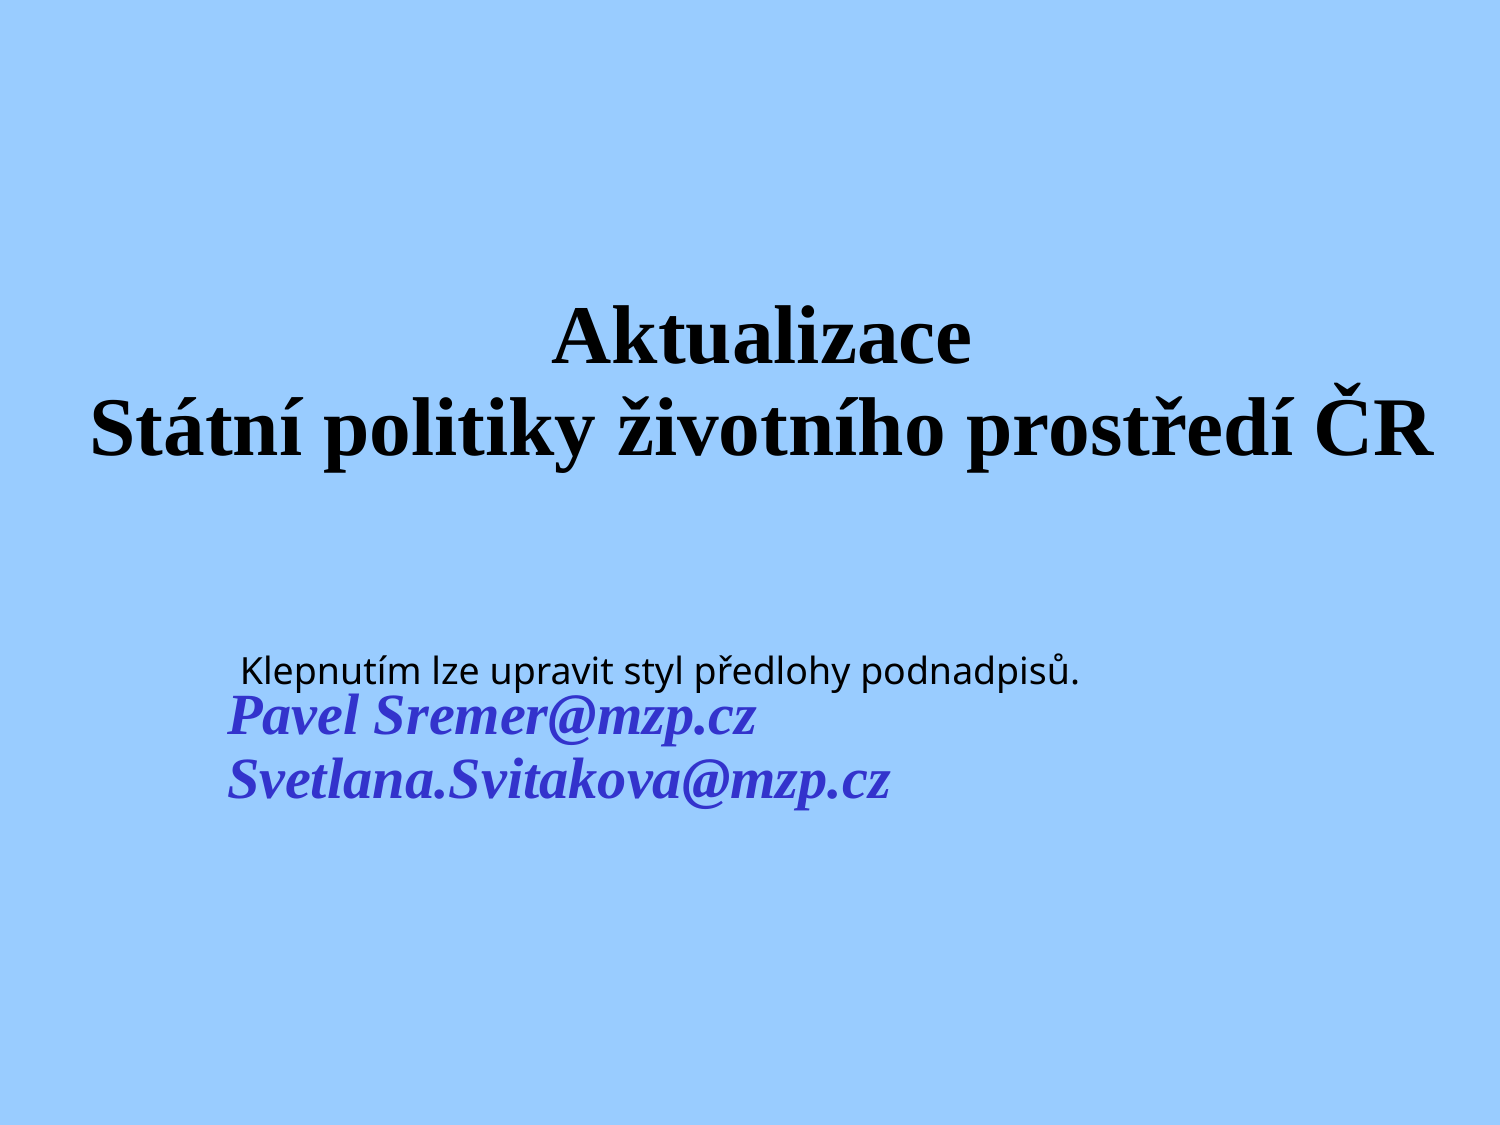

# Aktualizace Státní politiky životního prostředí ČR
Pavel Sremer@mzp.cz Svetlana.Svitakova@mzp.cz